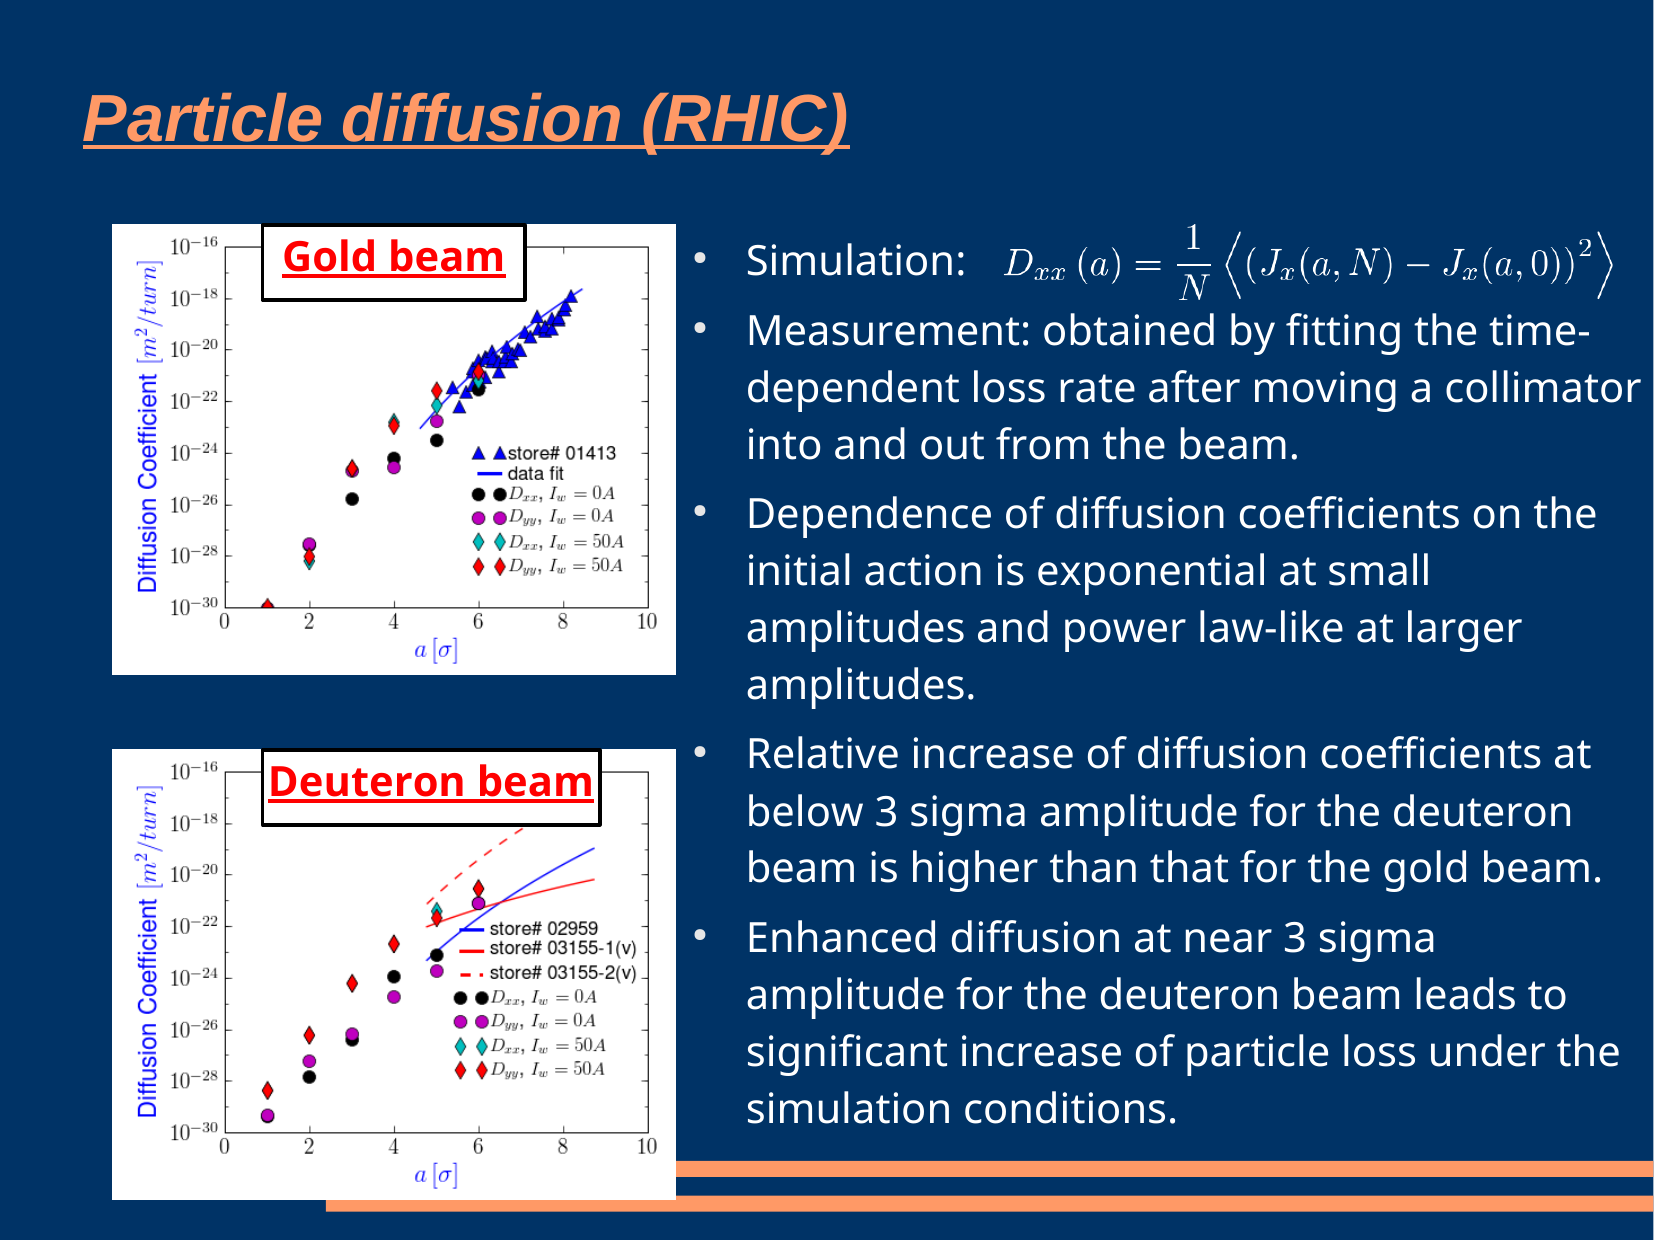

# Particle diffusion (RHIC)
Gold beam
Simulation:
Measurement: obtained by fitting the time-dependent loss rate after moving a collimator into and out from the beam.
Dependence of diffusion coefficients on the initial action is exponential at small amplitudes and power law-like at larger amplitudes.
Relative increase of diffusion coefficients at below 3 sigma amplitude for the deuteron beam is higher than that for the gold beam.
Enhanced diffusion at near 3 sigma amplitude for the deuteron beam leads to significant increase of particle loss under the simulation conditions.
Deuteron beam